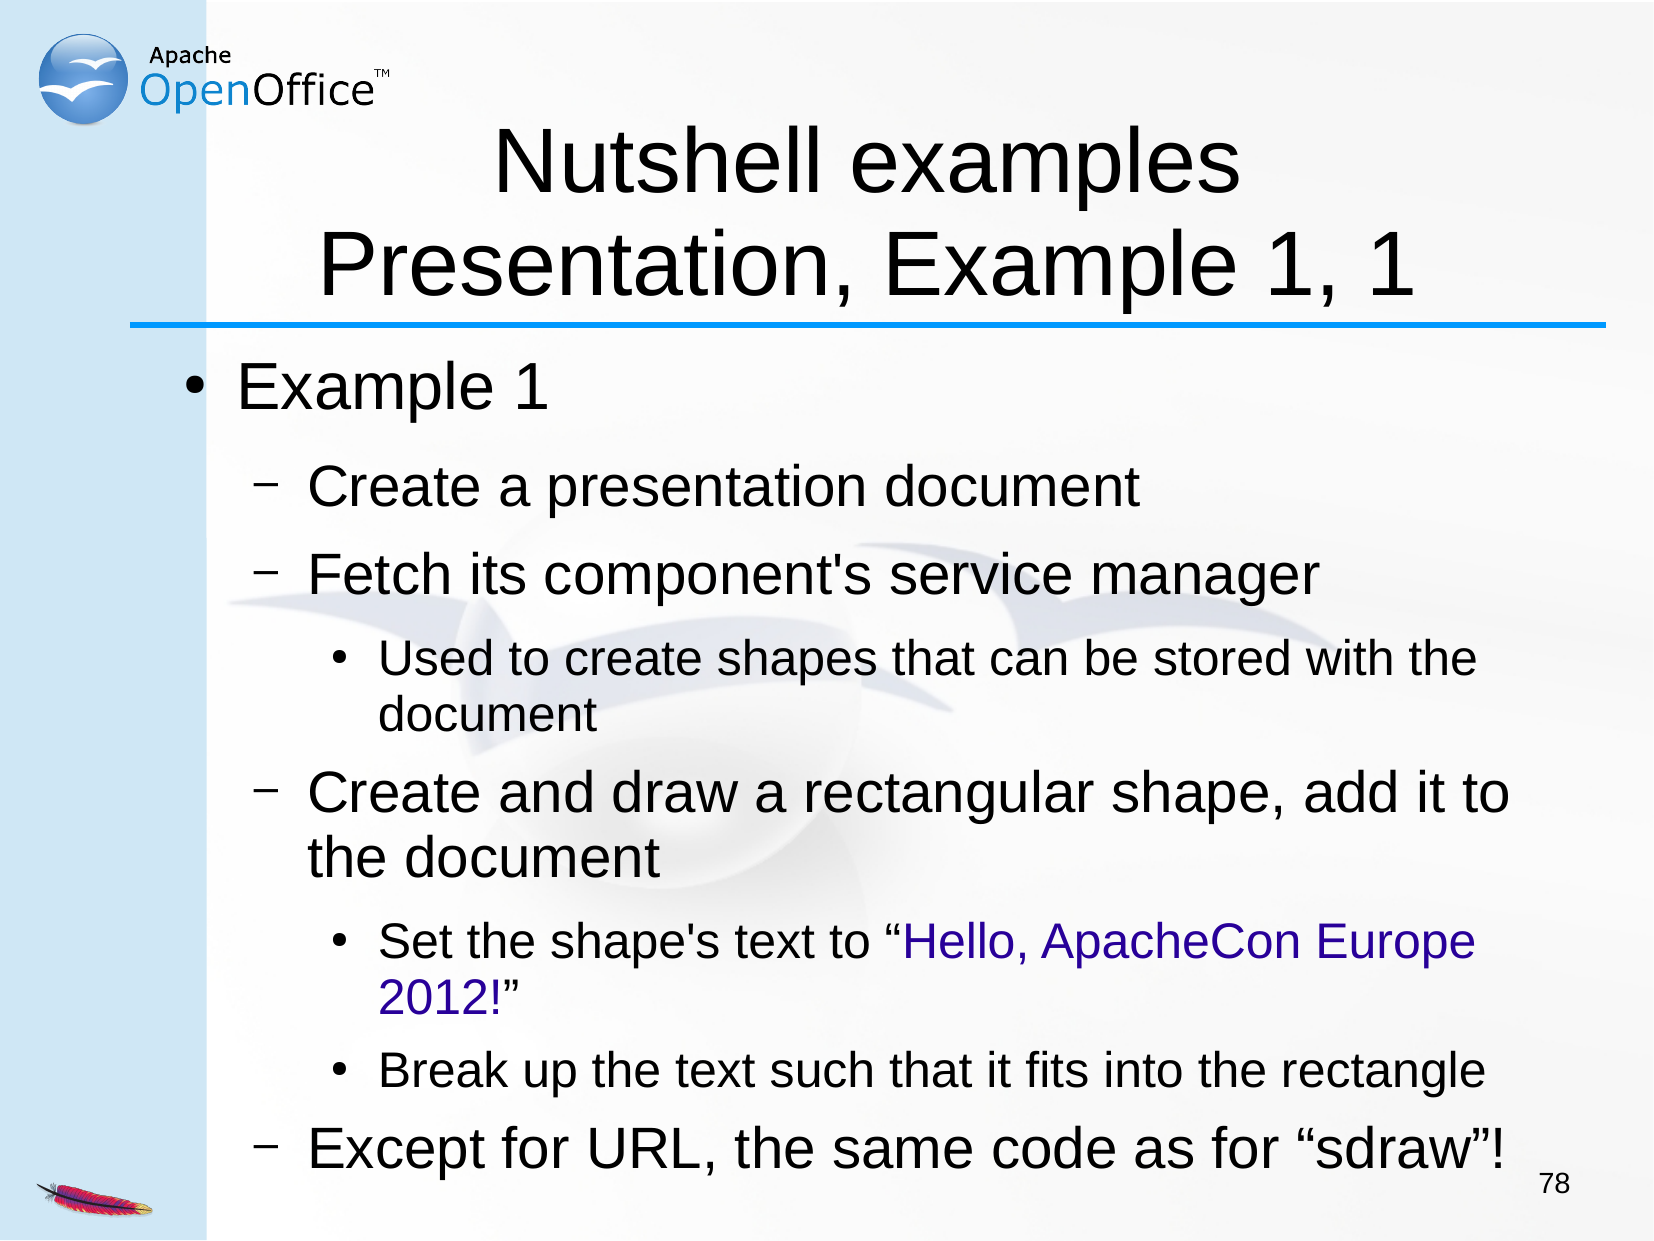

# Nutshell examples Presentation, Example 1, 1
Example 1
Create a presentation document
Fetch its component's service manager
Used to create shapes that can be stored with the document
Create and draw a rectangular shape, add it to the document
Set the shape's text to “Hello, ApacheCon Europe 2012!”
Break up the text such that it fits into the rectangle
Except for URL, the same code as for “sdraw”!
78